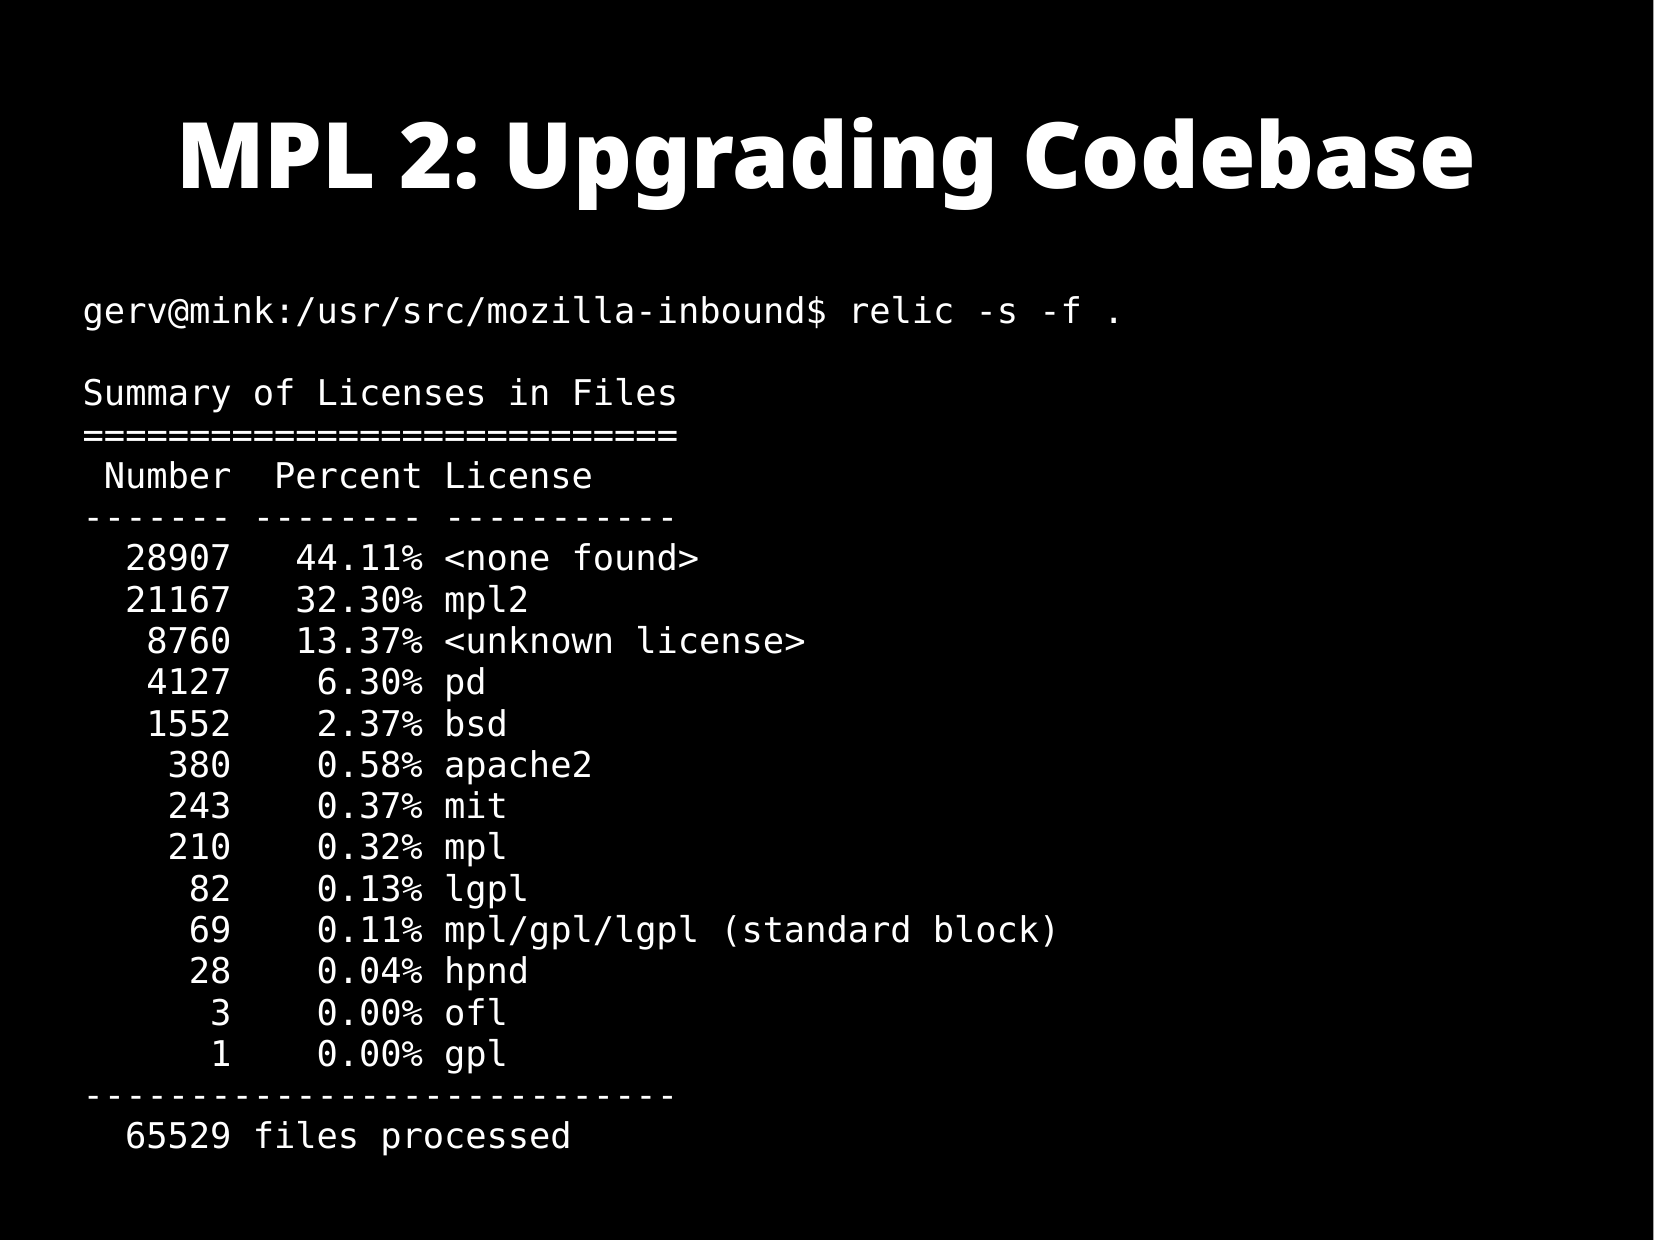

# MPL 2: Upgrading Codebase
gerv@mink:/usr/src/mozilla-inbound$ relic -s -f .
Summary of Licenses in Files
============================
 Number Percent License
------- -------- -----------
 28907 44.11% <none found>
 21167 32.30% mpl2
 8760 13.37% <unknown license>
 4127 6.30% pd
 1552 2.37% bsd
 380 0.58% apache2
 243 0.37% mit
 210 0.32% mpl
 82 0.13% lgpl
 69 0.11% mpl/gpl/lgpl (standard block)
 28 0.04% hpnd
 3 0.00% ofl
 1 0.00% gpl
----------------------------
 65529 files processed